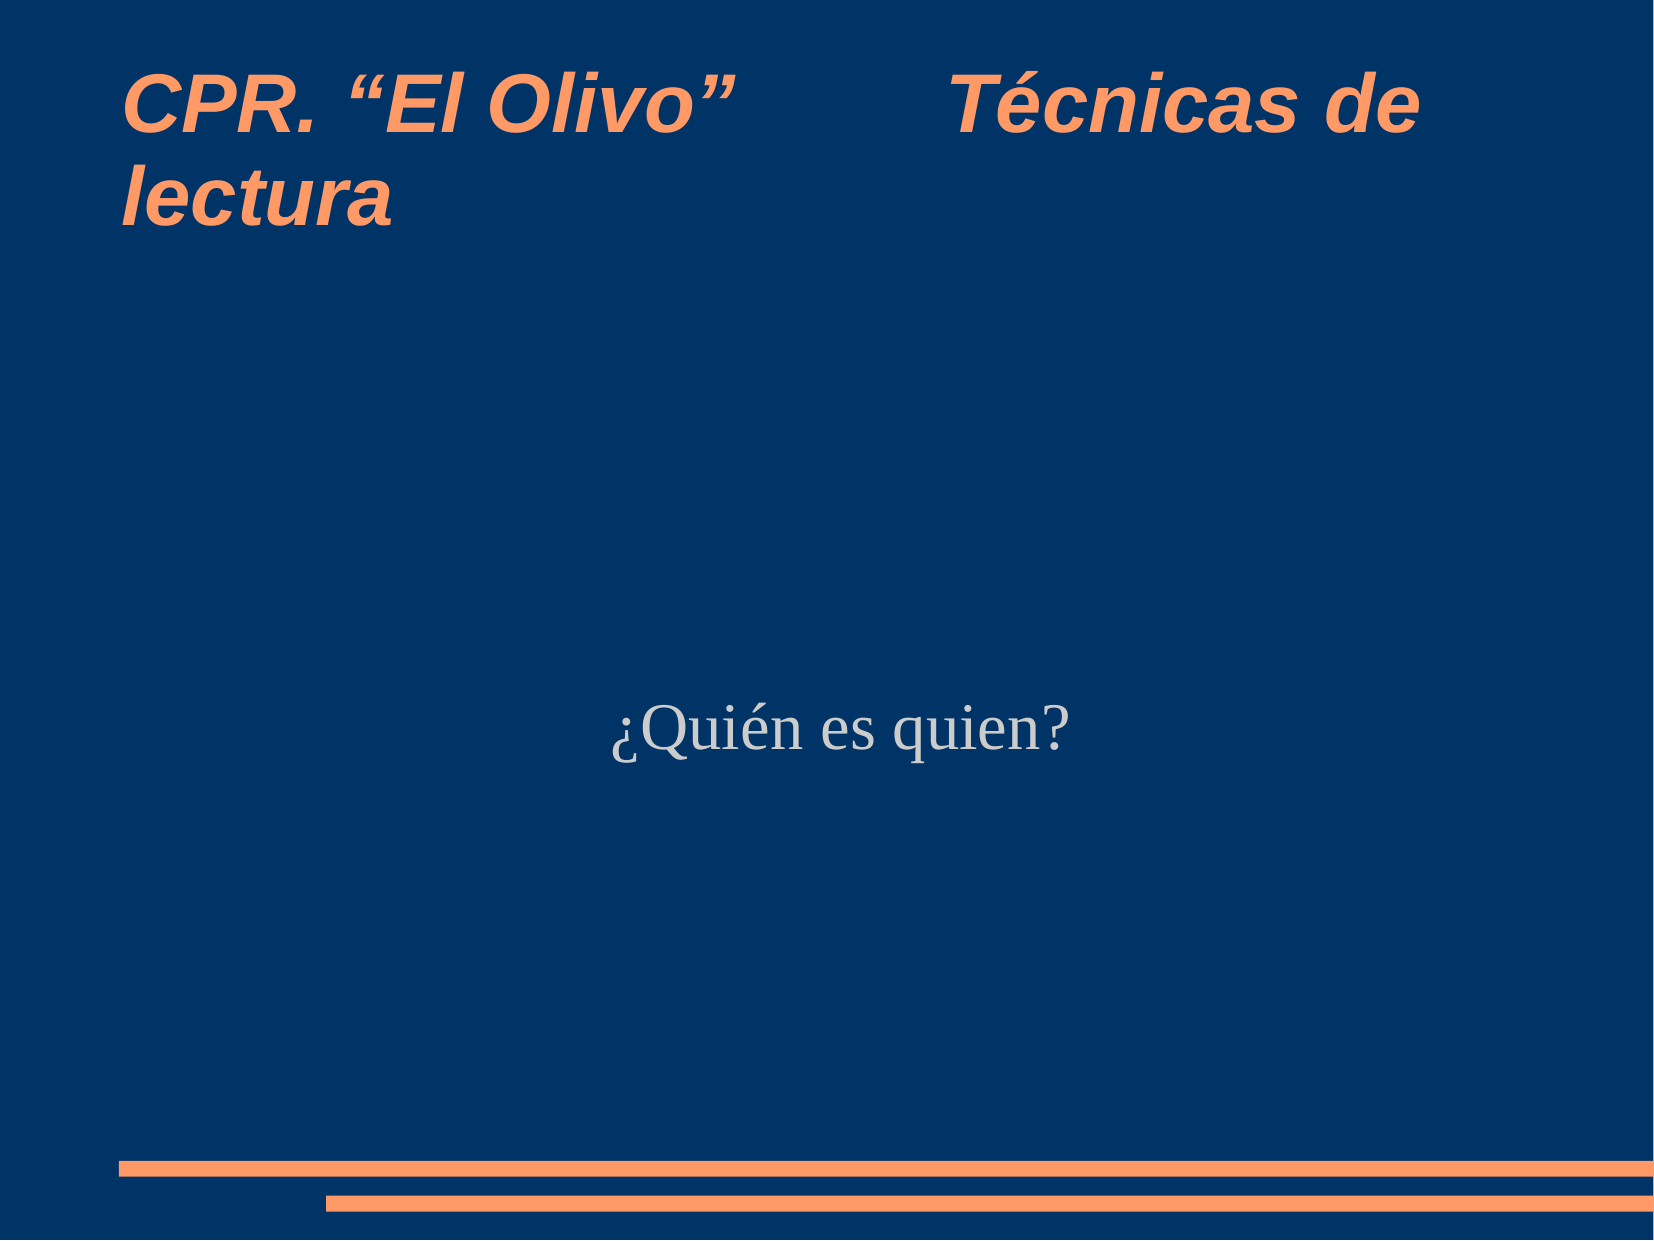

# CPR. “El Olivo” Técnicas de lectura
¿Quién es quien?